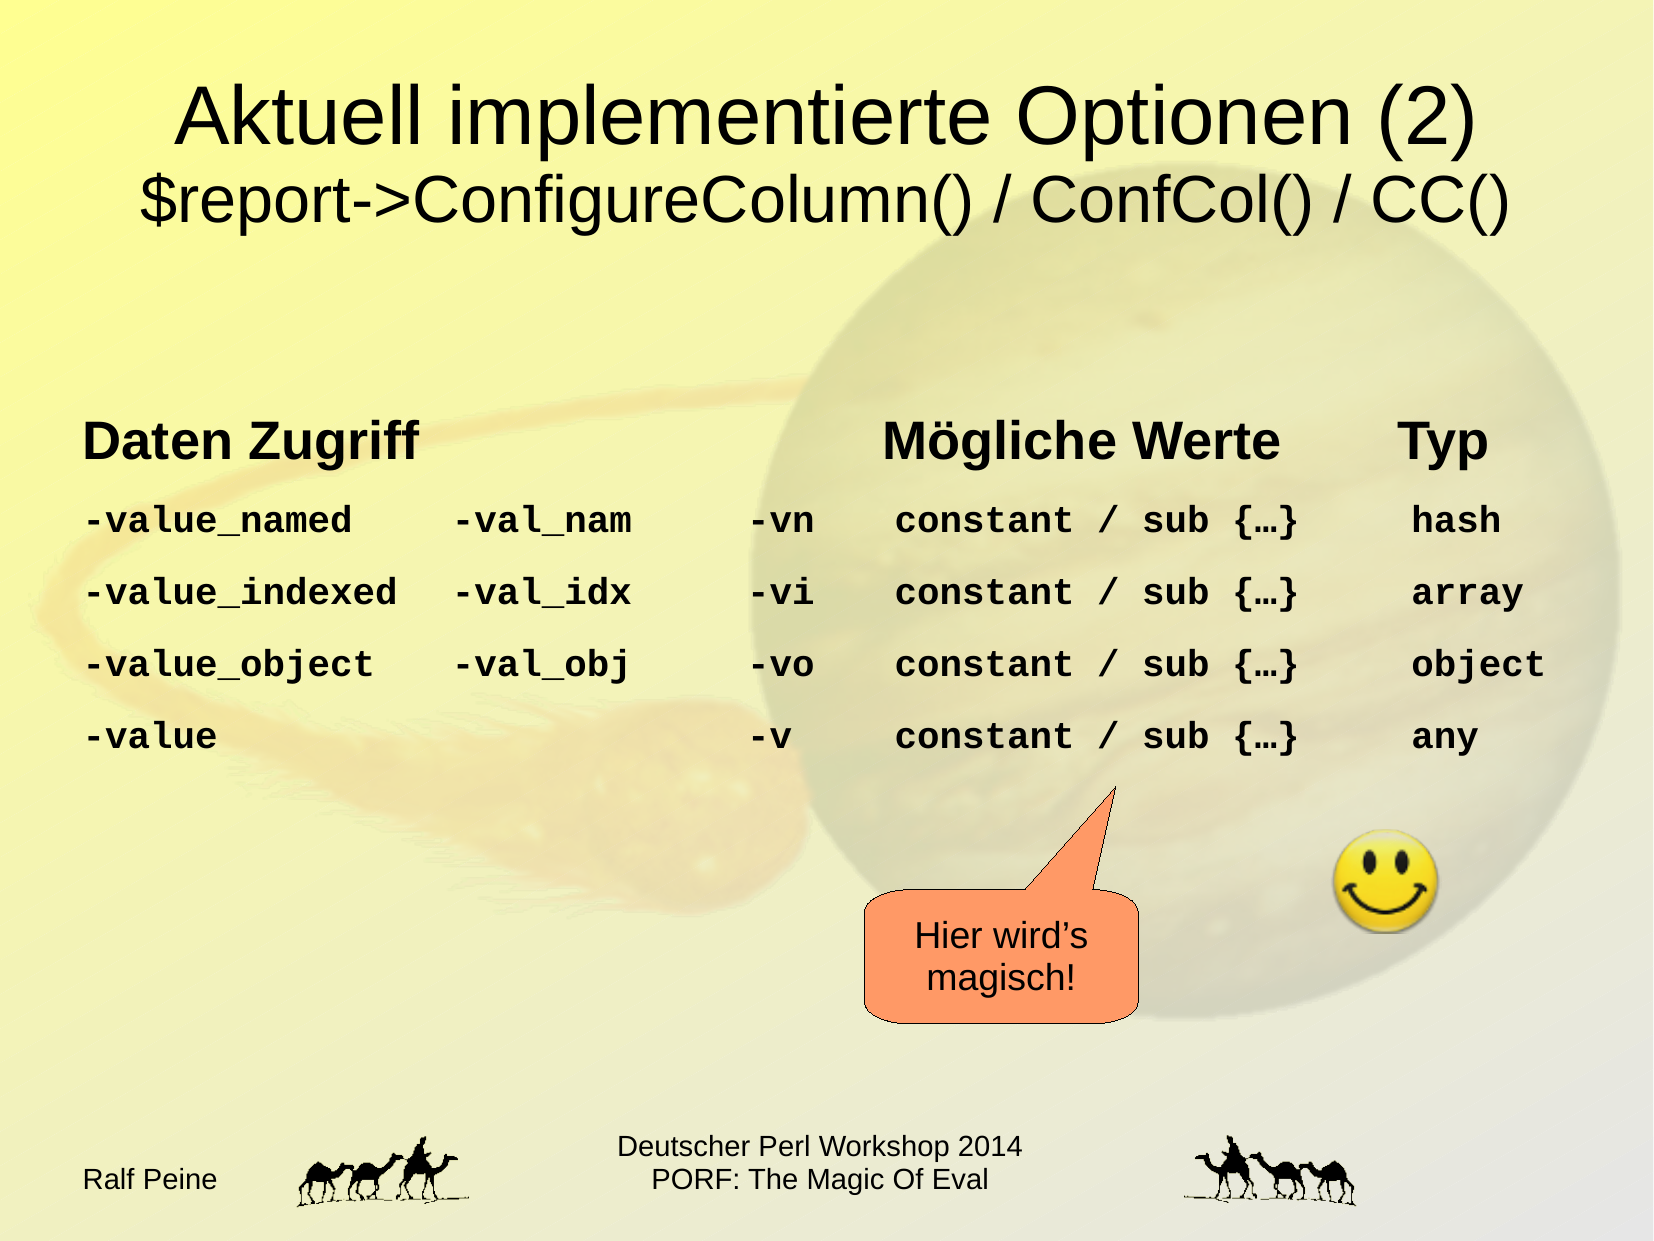

# Aktuell implementierte Optionen (2) $report->ConfigureColumn() / ConfCol() / CC()
Daten Zugriff 					 Mögliche Werte	 Typ
-value_named		-val_nam		-vn		constant / sub {…}		hash
-value_indexed	-val_idx		-vi		constant / sub {…}		array
-value_object		-val_obj		-vo		constant / sub {…}		object
-value								-v		constant / sub {…}		any
Hier wird’s
magisch!